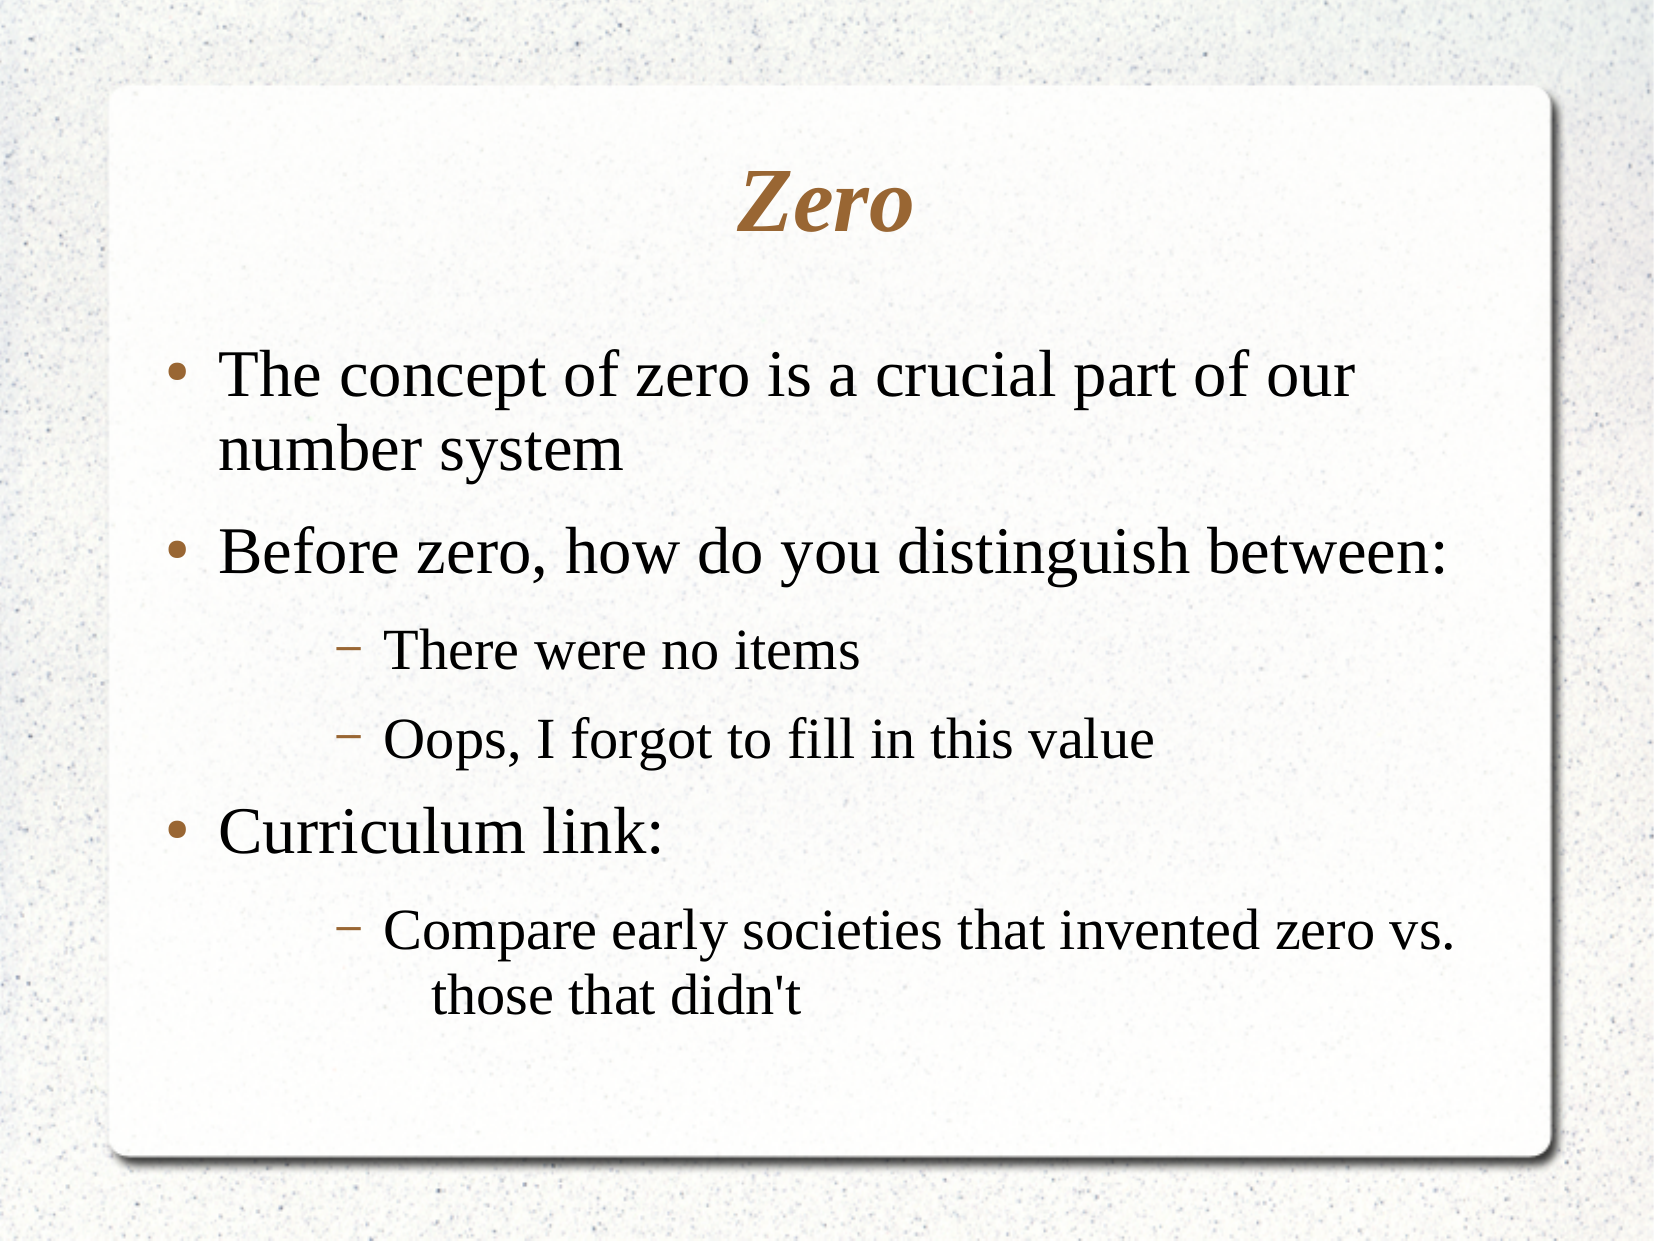

# Zero
The concept of zero is a crucial part of our number system
Before zero, how do you distinguish between:
There were no items
Oops, I forgot to fill in this value
Curriculum link:
Compare early societies that invented zero vs. those that didn't